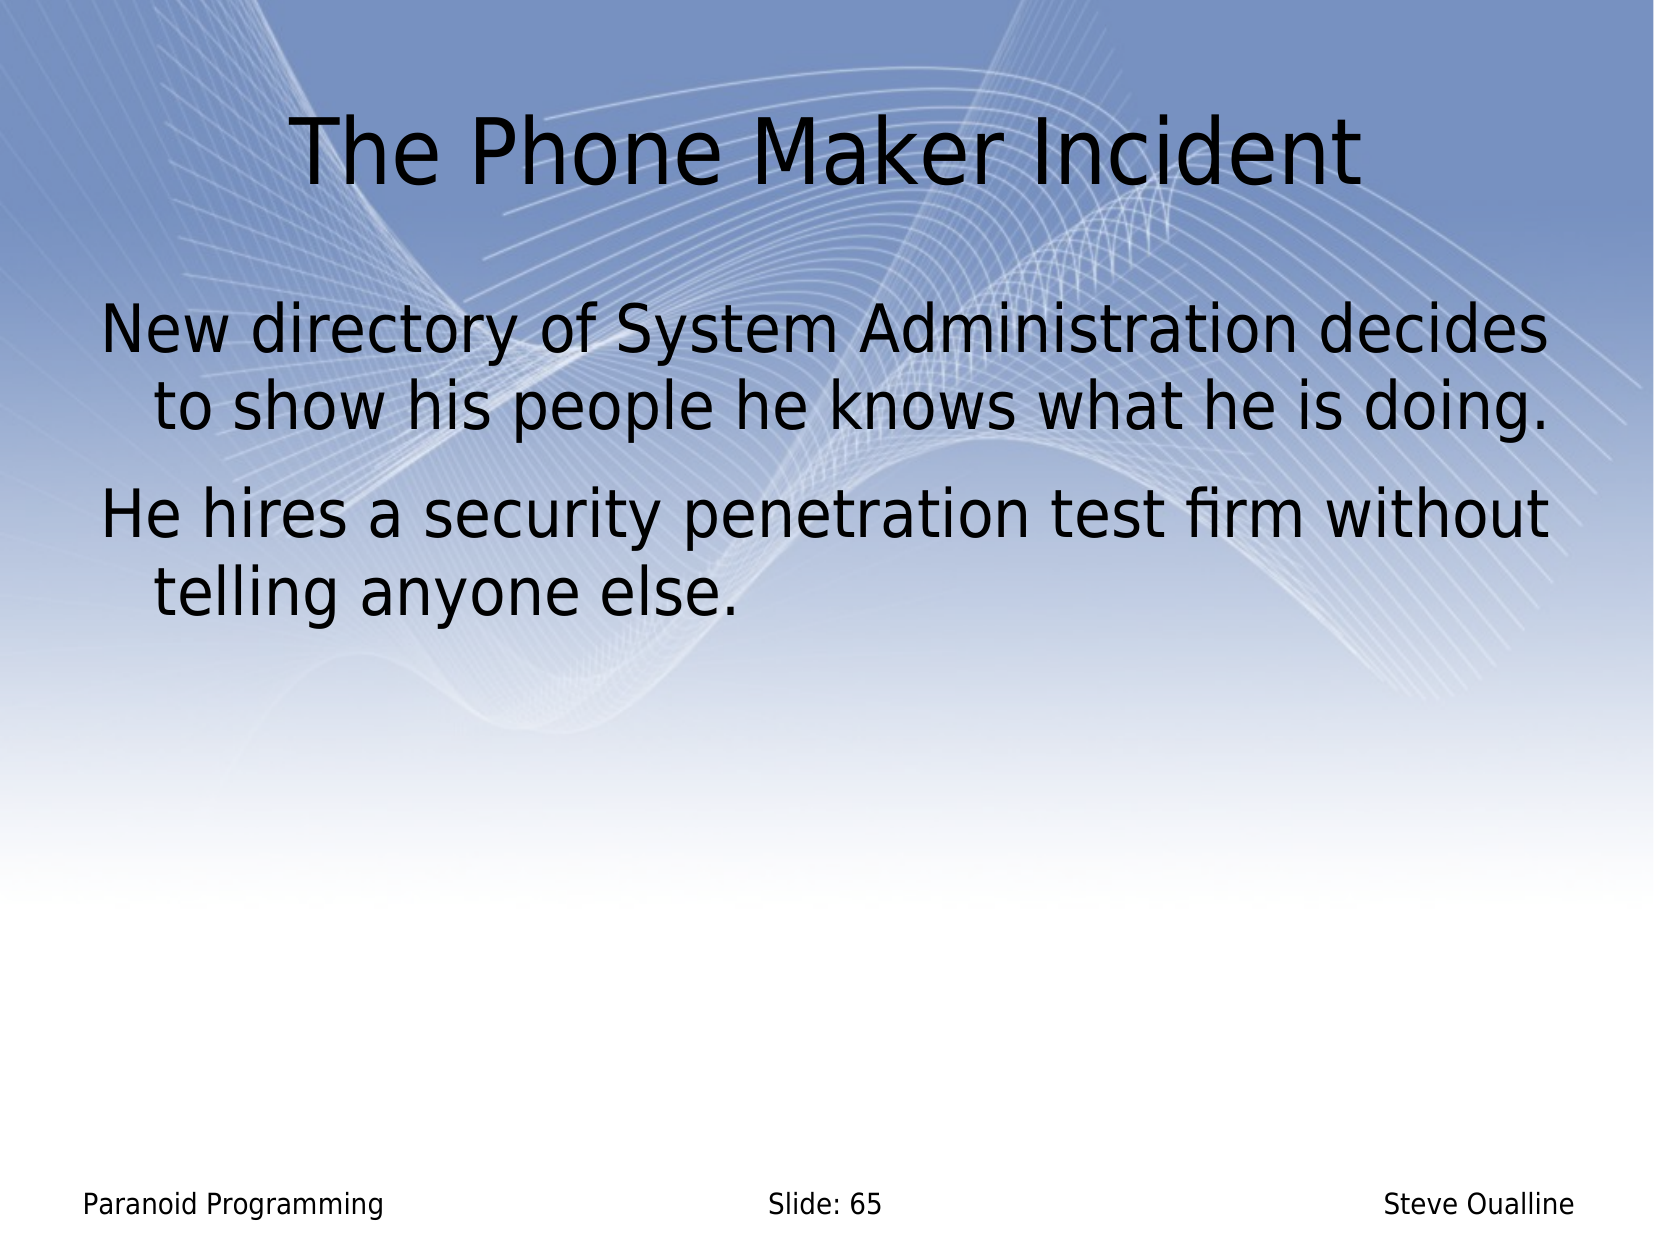

# The Phone Maker Incident
New directory of System Administration decides to show his people he knows what he is doing.
He hires a security penetration test firm without telling anyone else.
Paranoid Programming
Steve Oualline
65